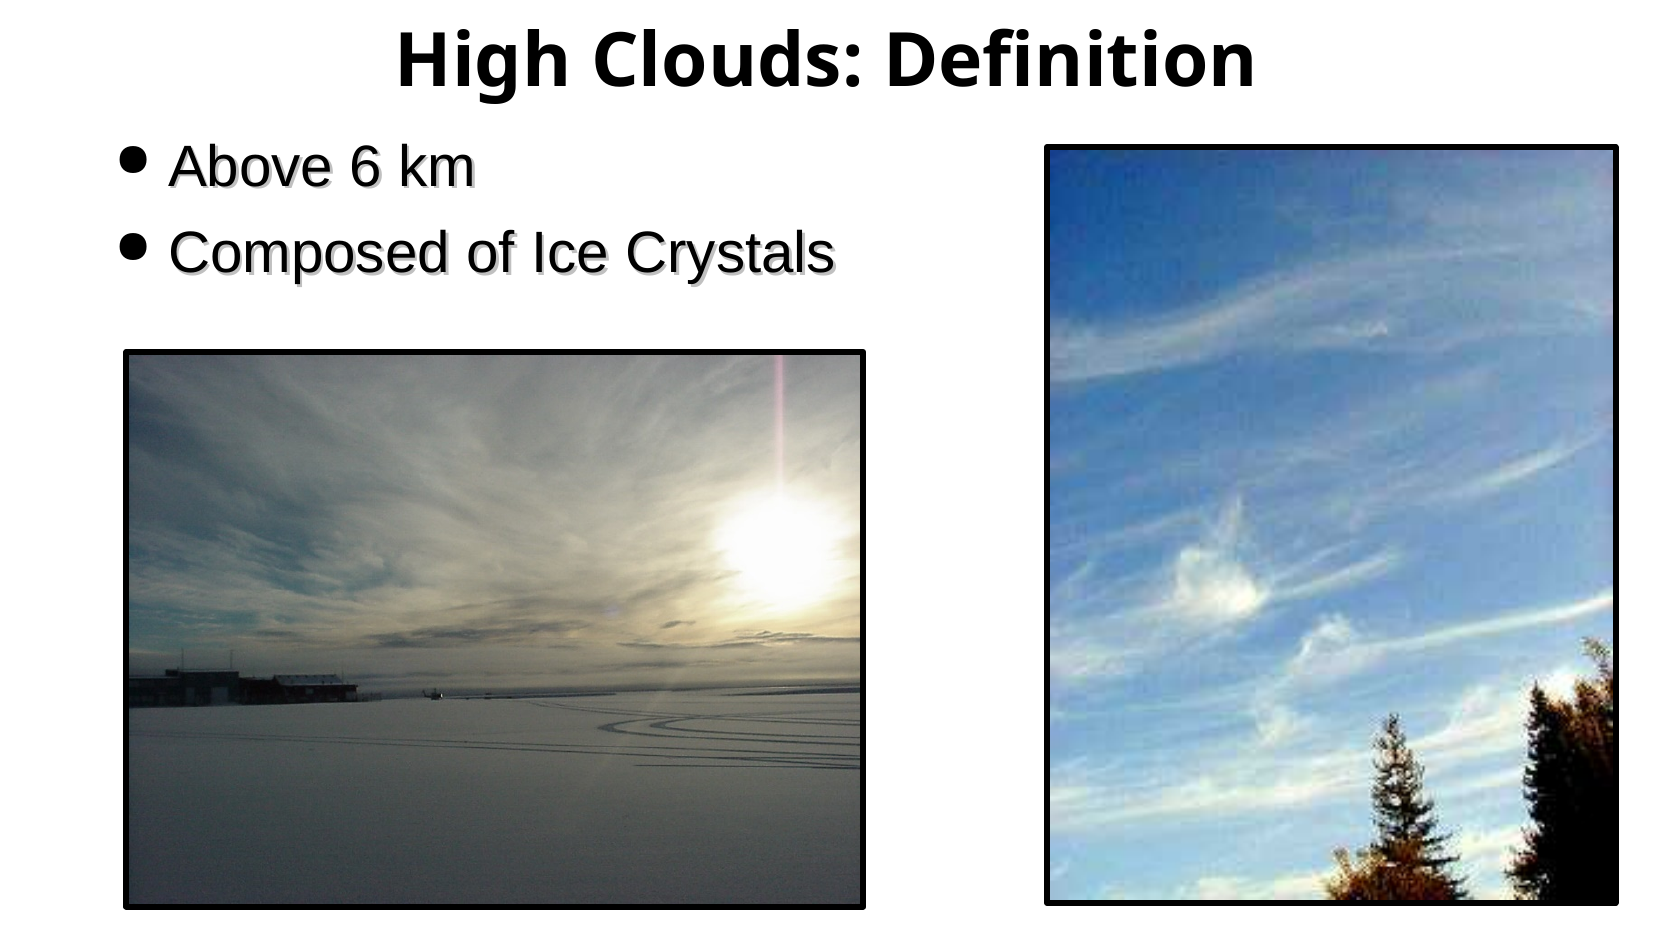

# High Clouds: Definition
 Above 6 km
 Composed of Ice Crystals